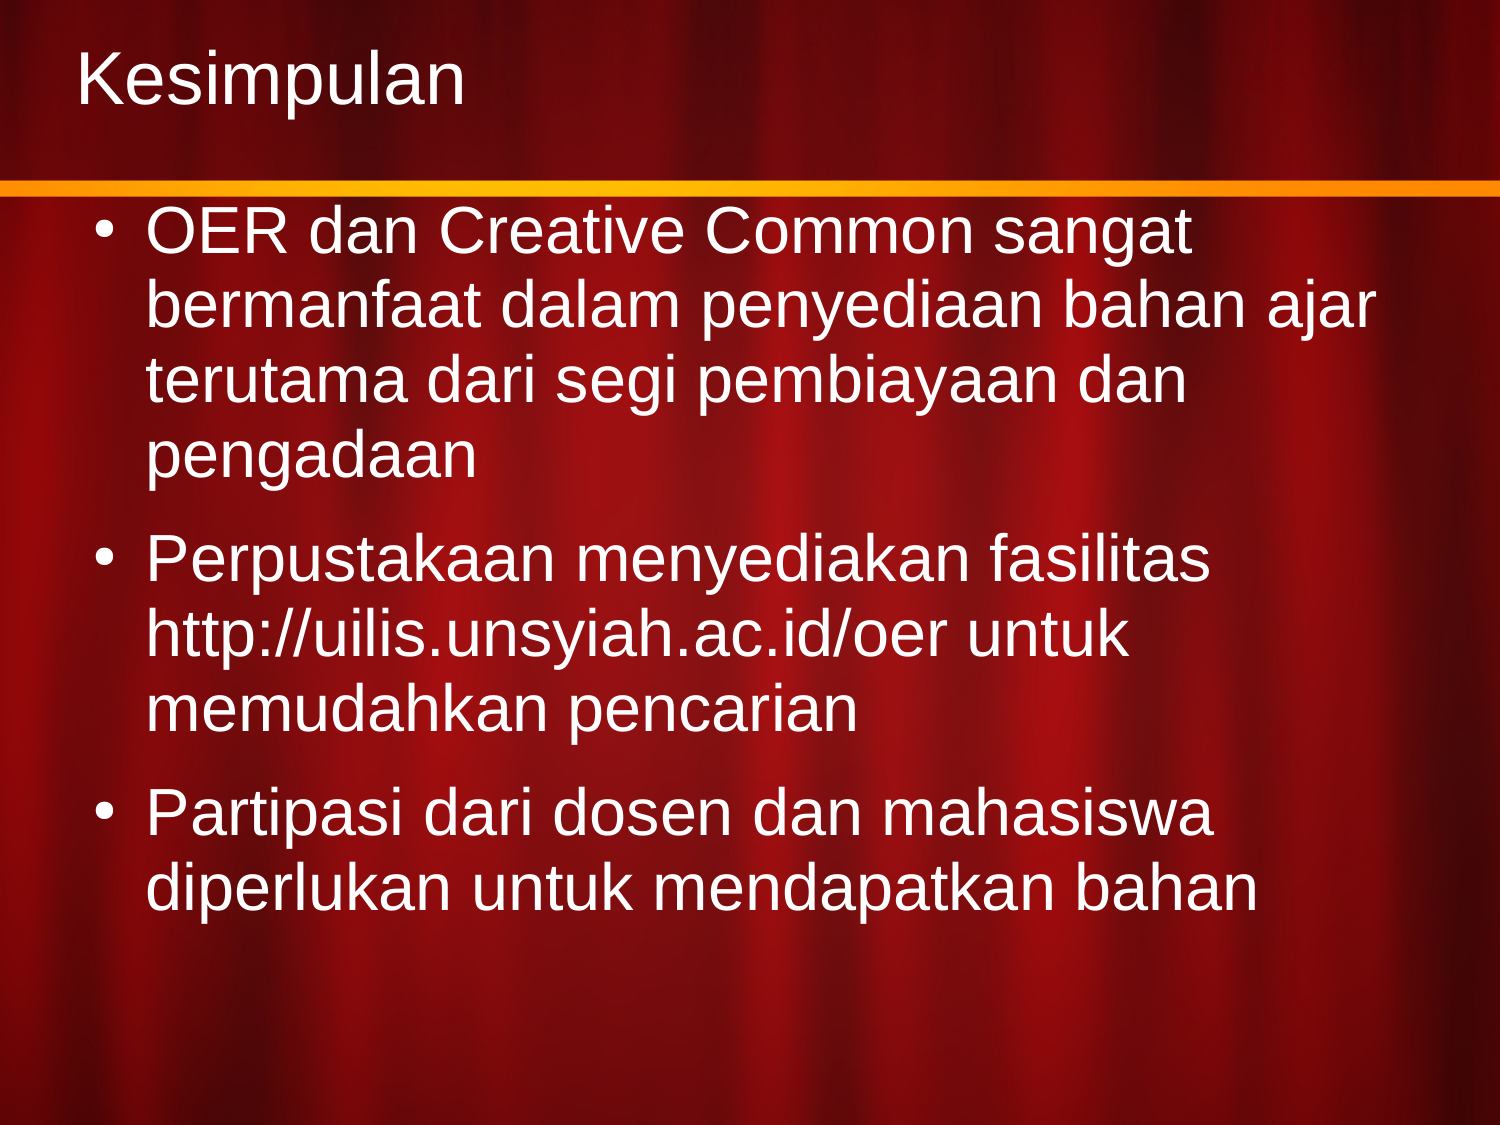

# Kesimpulan
OER dan Creative Common sangat bermanfaat dalam penyediaan bahan ajar terutama dari segi pembiayaan dan pengadaan
Perpustakaan menyediakan fasilitas http://uilis.unsyiah.ac.id/oer untuk memudahkan pencarian
Partipasi dari dosen dan mahasiswa diperlukan untuk mendapatkan bahan